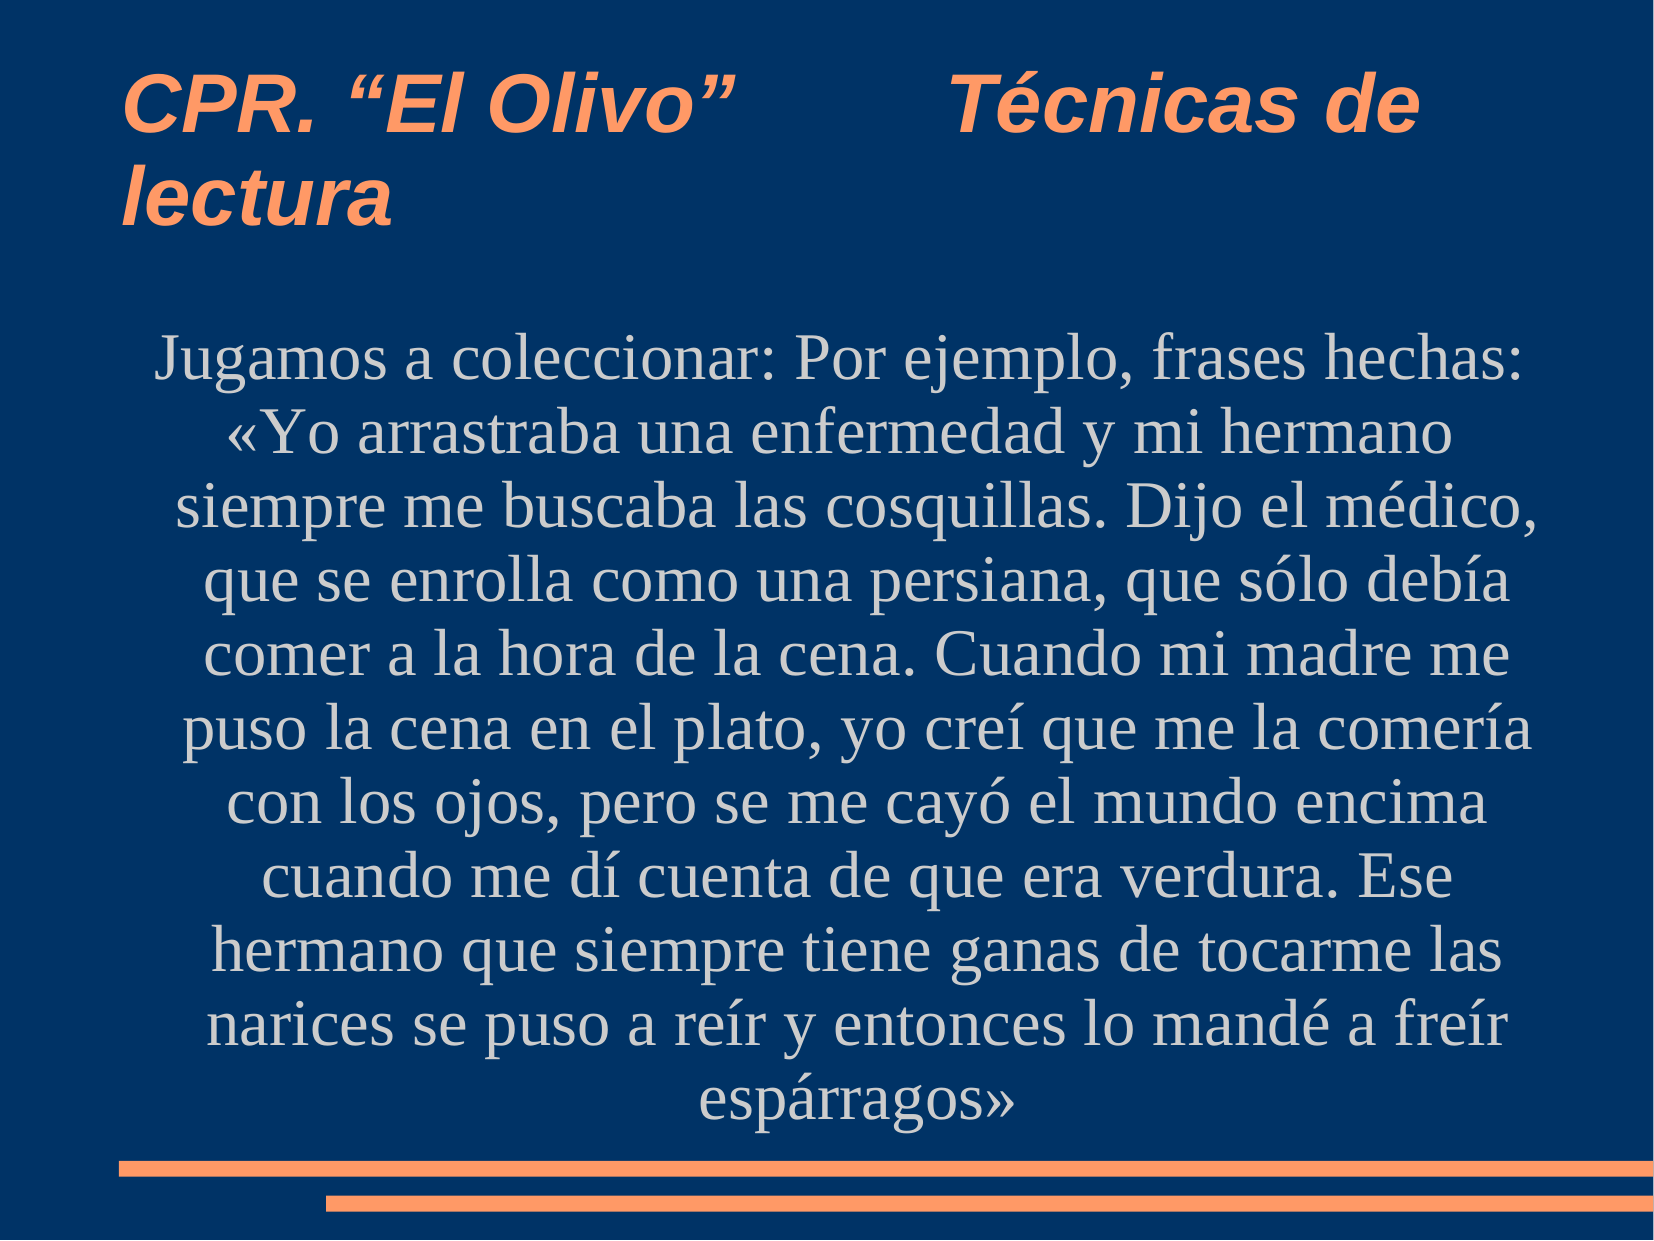

# CPR. “El Olivo” Técnicas de lectura
Jugamos a coleccionar: Por ejemplo, frases hechas:
«Yo arrastraba una enfermedad y mi hermano siempre me buscaba las cosquillas. Dijo el médico, que se enrolla como una persiana, que sólo debía comer a la hora de la cena. Cuando mi madre me puso la cena en el plato, yo creí que me la comería con los ojos, pero se me cayó el mundo encima cuando me dí cuenta de que era verdura. Ese hermano que siempre tiene ganas de tocarme las narices se puso a reír y entonces lo mandé a freír espárragos»